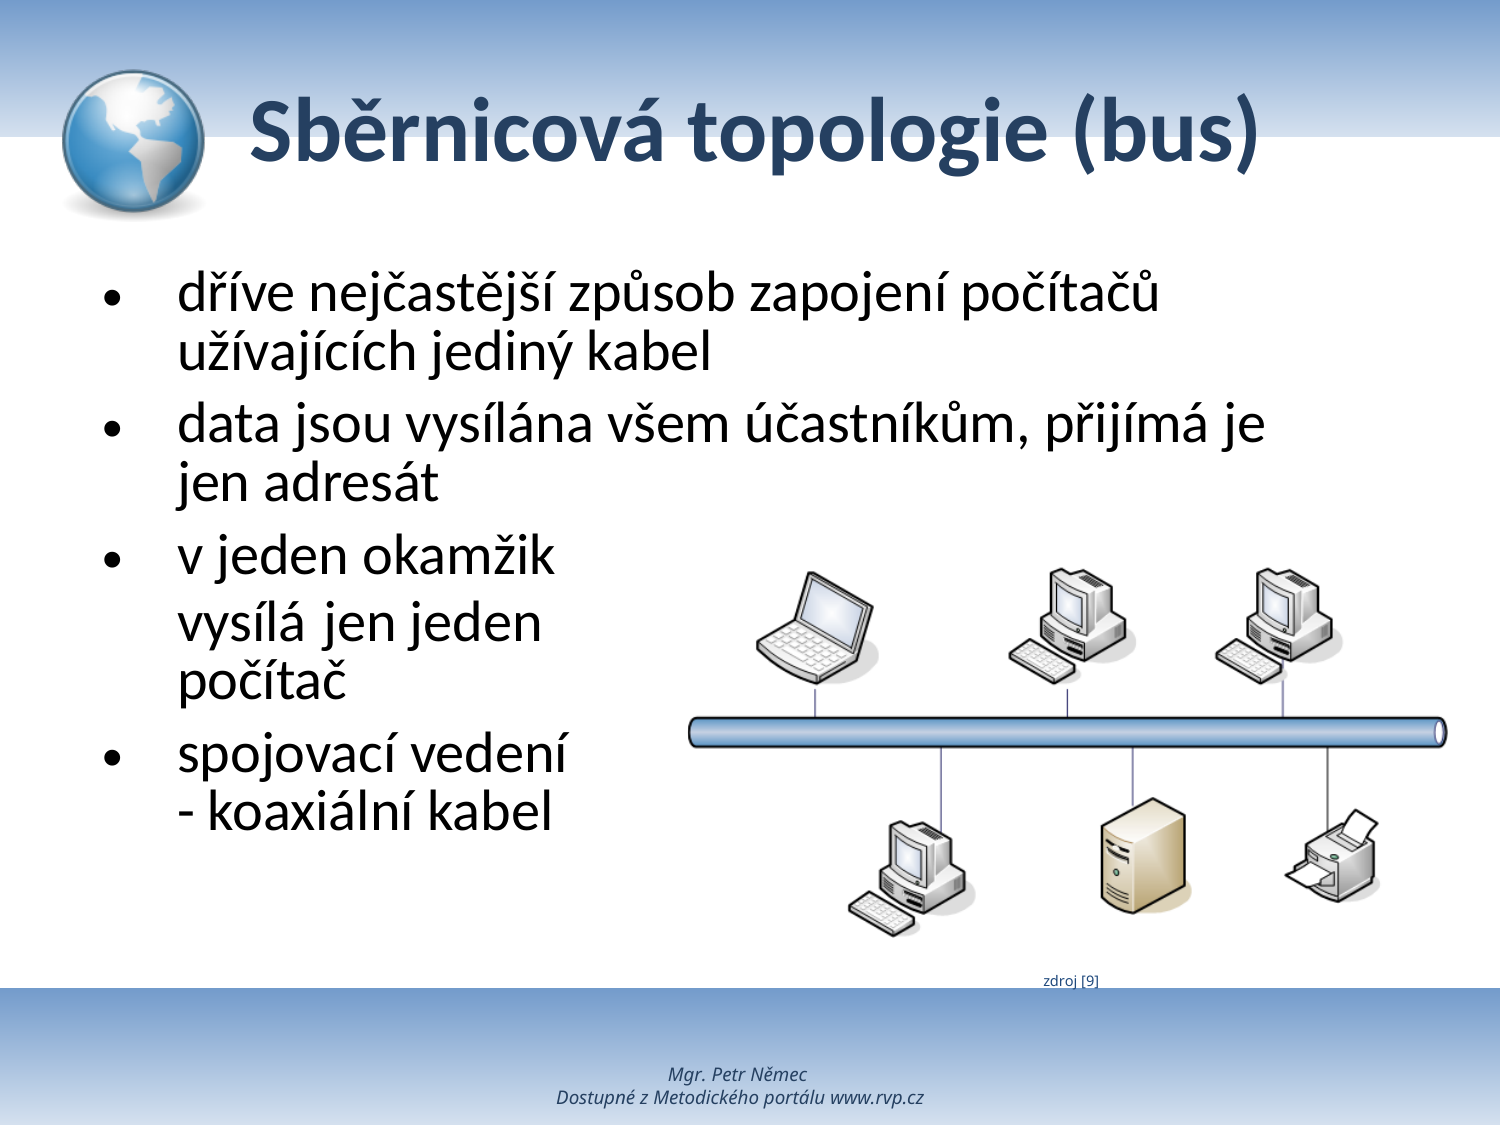

# Sběrnicová topologie (bus)
dříve nejčastější způsob zapojení počítačů užívajících jediný kabel
data jsou vysílána všem účastníkům, přijímá je
jen adresát
v jeden okamžik
vysílá jen jeden
počítač
spojovací vedení
- koaxiální kabel
zdroj [9]